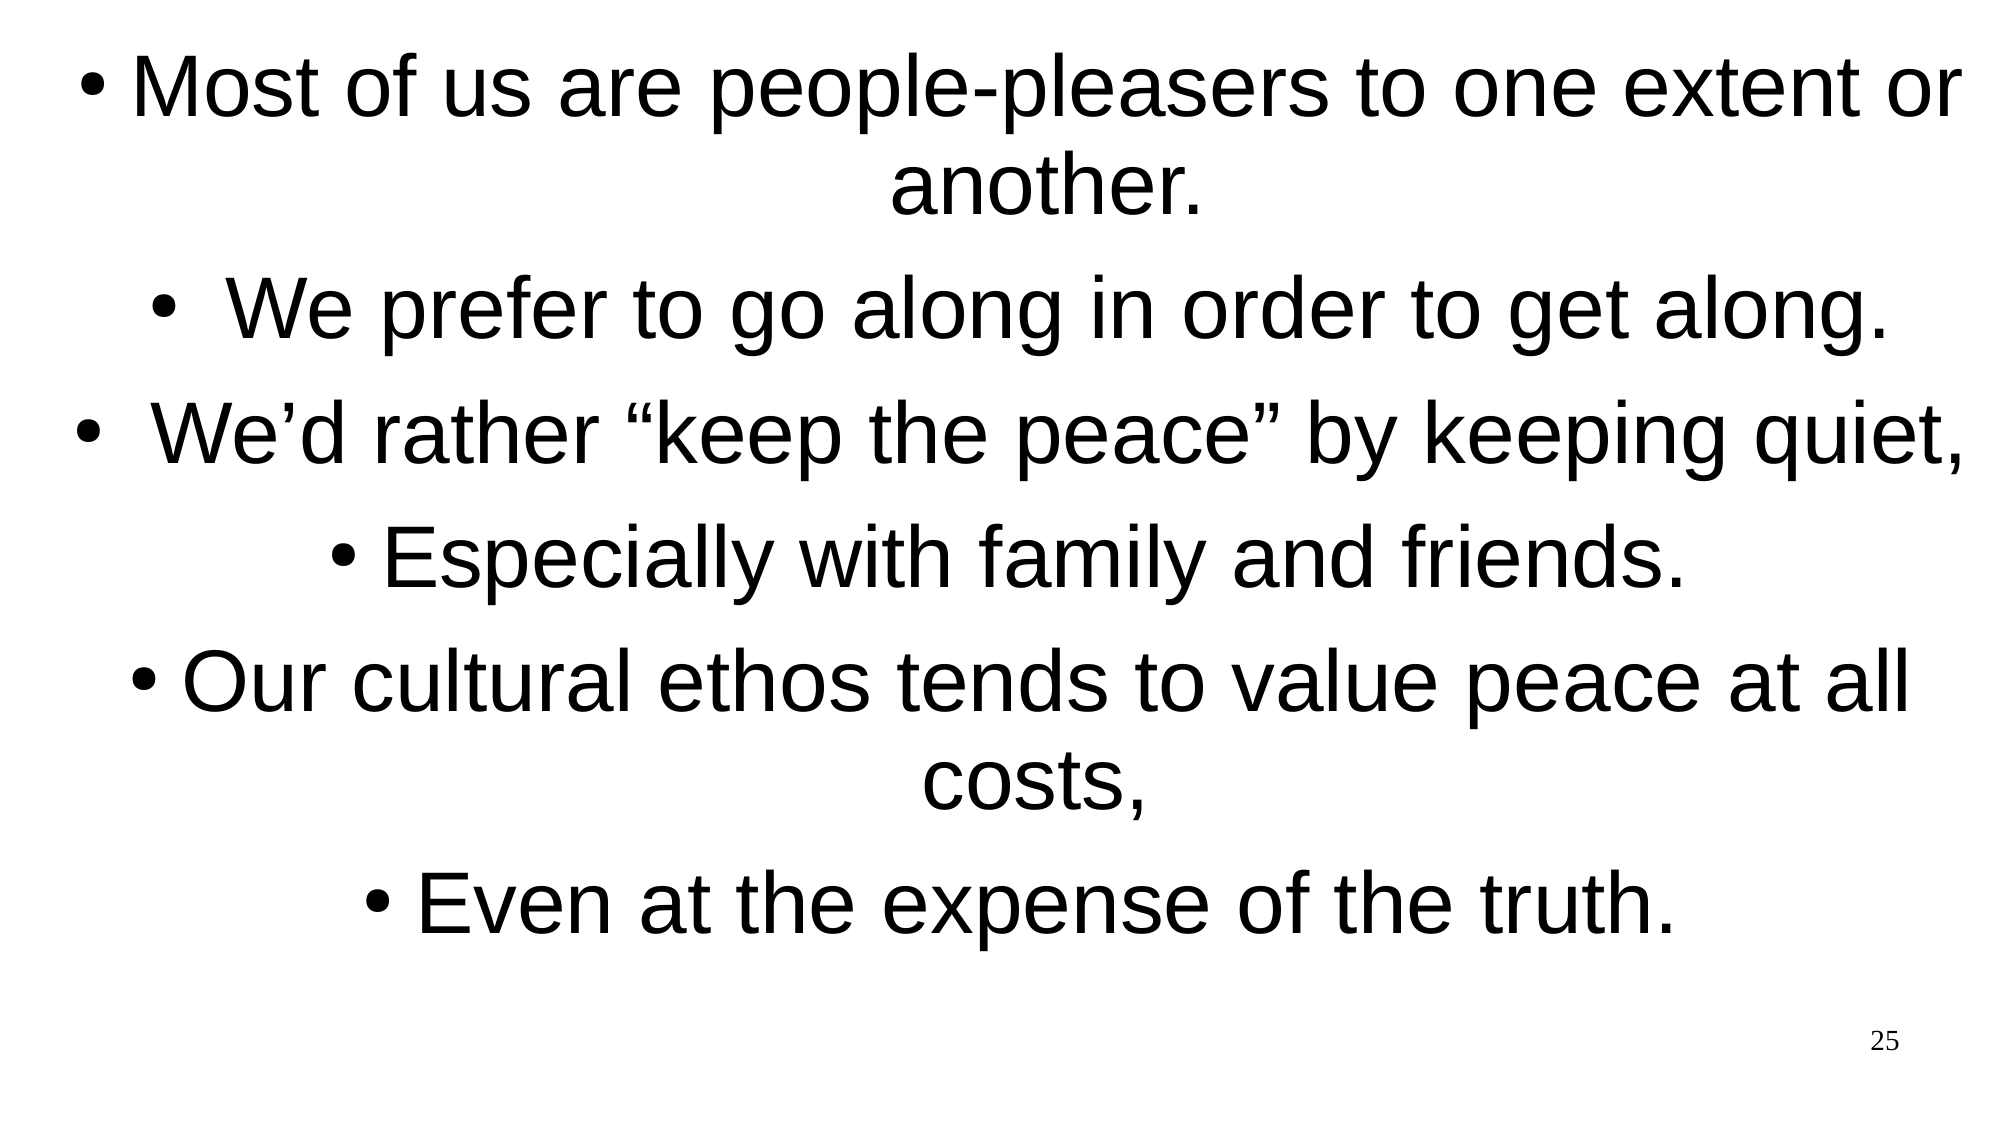

# Most of us are people-pleasers to one extent or another.
 We prefer to go along in order to get along.
 We’d rather “keep the peace” by keeping quiet,
Especially with family and friends.
Our cultural ethos tends to value peace at all costs,
Even at the expense of the truth.
25